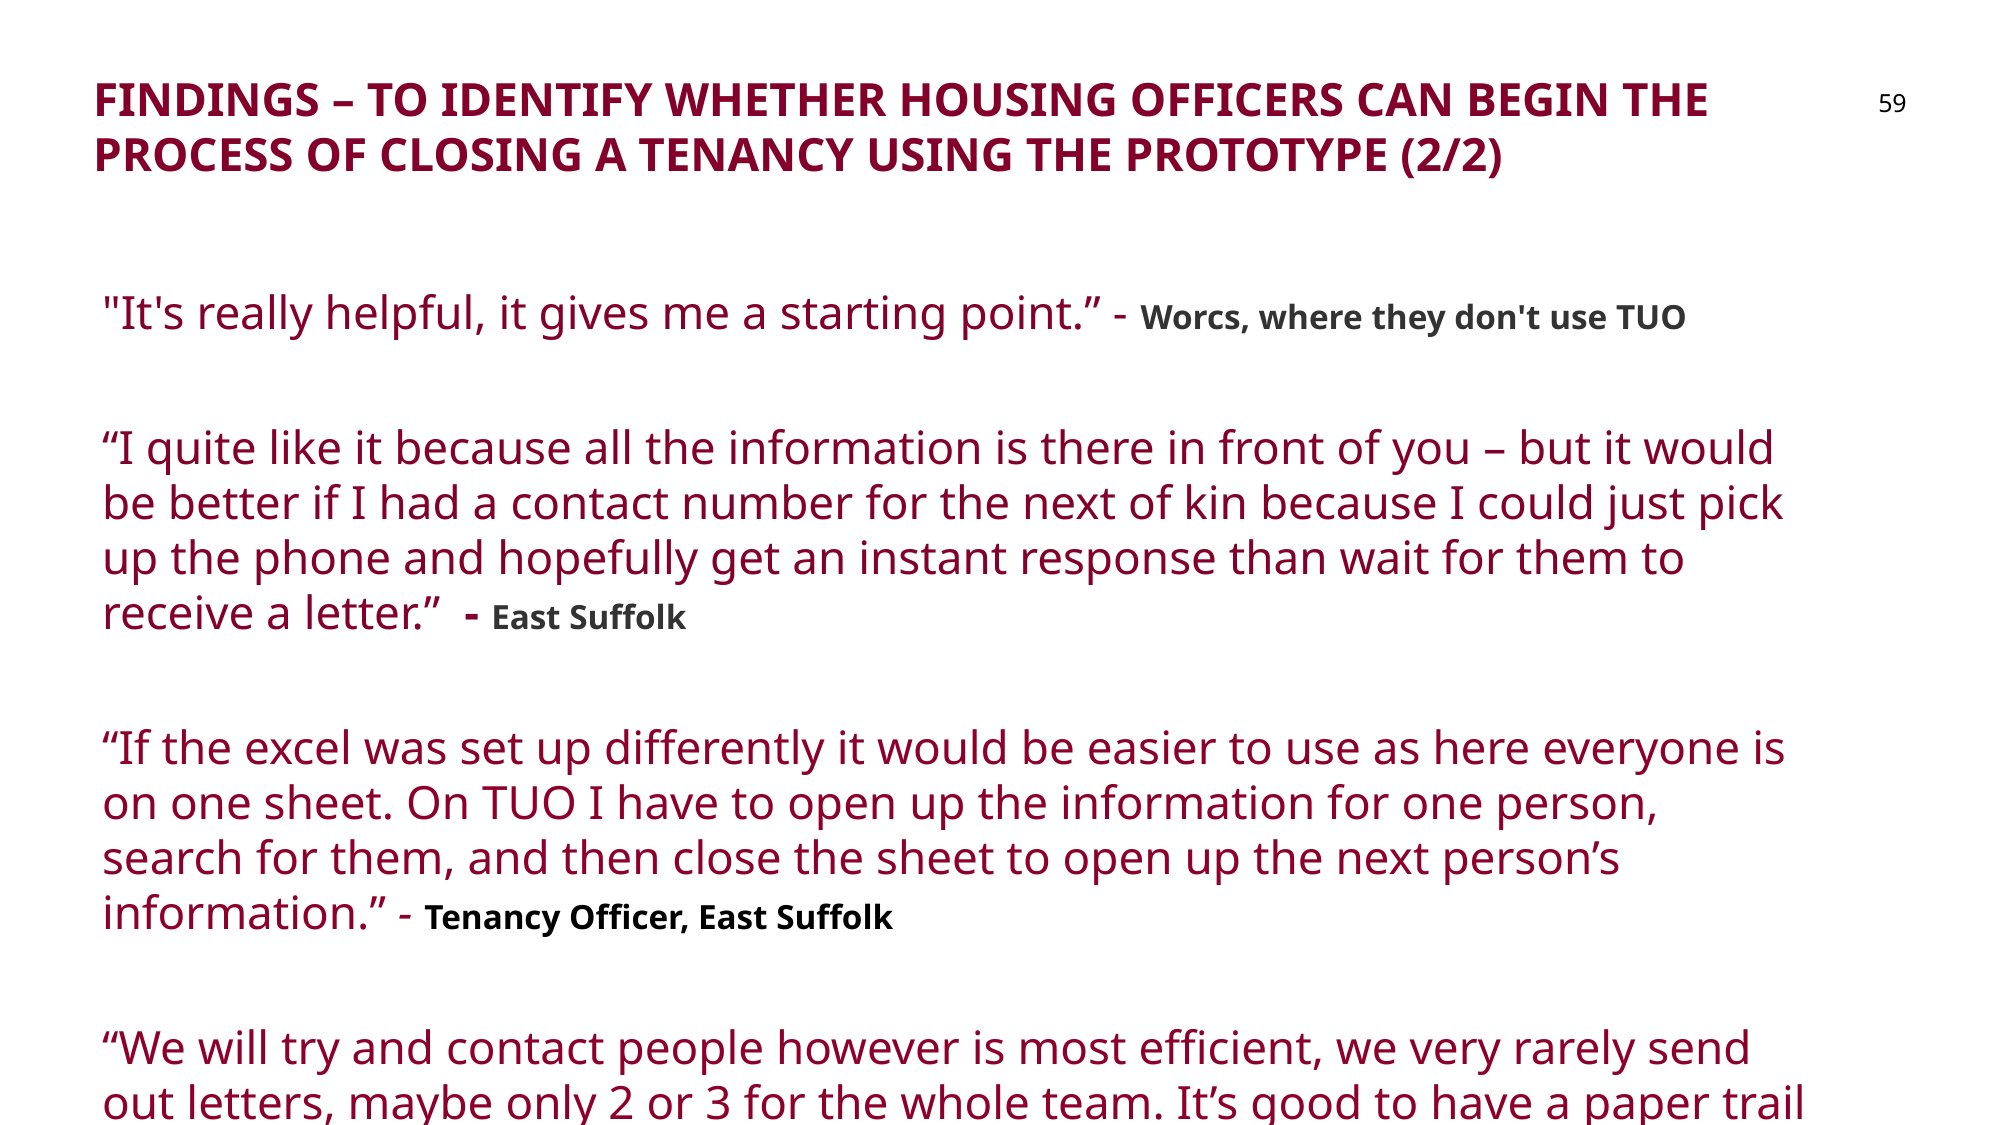

# FINDINGS – TO IDENTIFY WHETHER HOUSING OFFICERS CAN BEGIN THE PROCESS OF CLOSING A TENANCY USING THE PROTOTYPE (2/2)
"It's really helpful, it gives me a starting point.” - Worcs, where they don't use TUO
“I quite like it because all the information is there in front of you – but it would be better if I had a contact number for the next of kin because I could just pick up the phone and hopefully get an instant response than wait for them to receive a letter.” - East Suffolk
“If the excel was set up differently it would be easier to use as here everyone is on one sheet. On TUO I have to open up the information for one person, search for them, and then close the sheet to open up the next person’s information.” - Tenancy Officer, East Suffolk
“We will try and contact people however is most efficient, we very rarely send out letters, maybe only 2 or 3 for the whole team. It’s good to have a paper trail but contacting by phone is best.” - Hackney